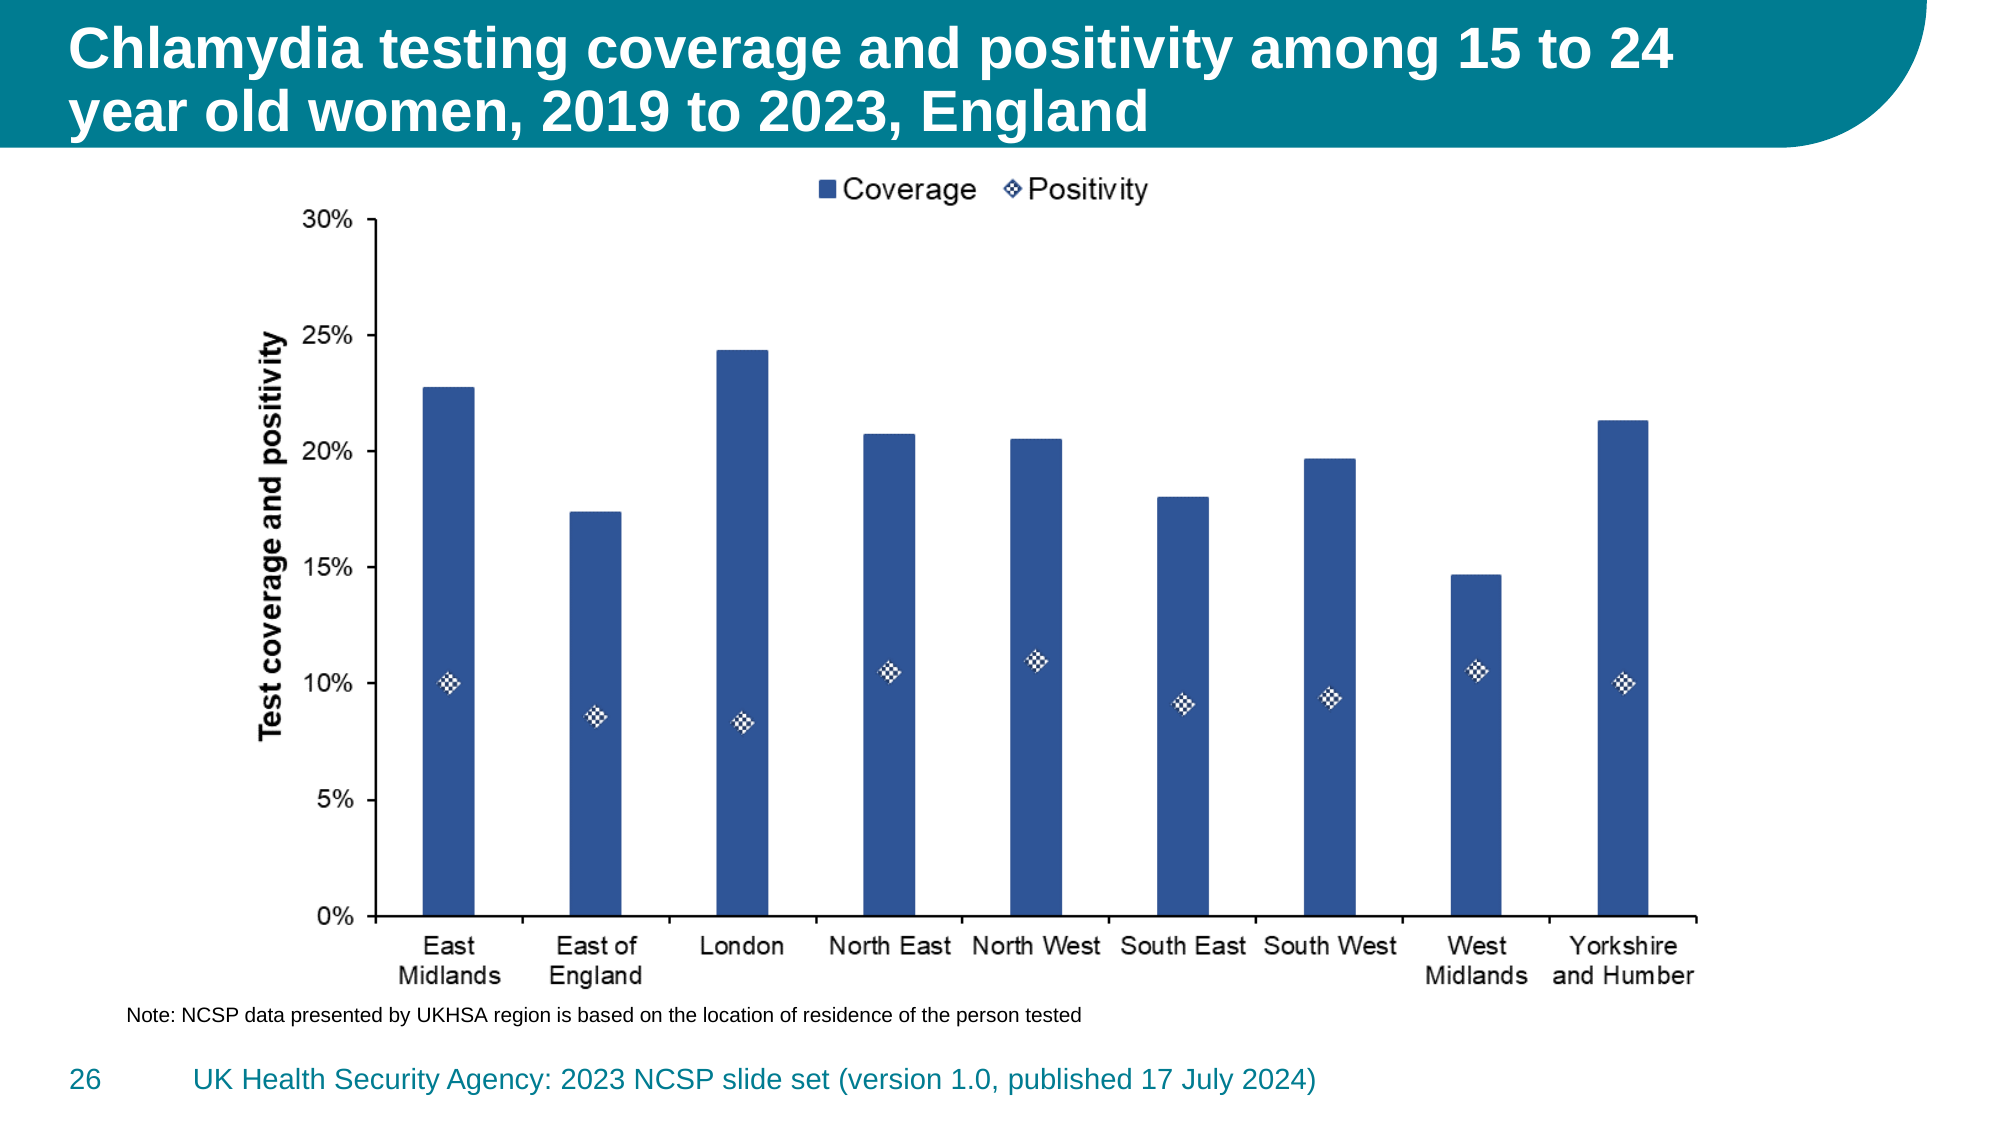

# Chlamydia testing coverage and positivity among 15 to 24 year old women, 2019 to 2023, England
Note: NCSP data presented by UKHSA region is based on the location of residence of the person tested
7
UK Health Security Agency: 2023 NCSP slide set (version 1.0, published 17 July 2024)